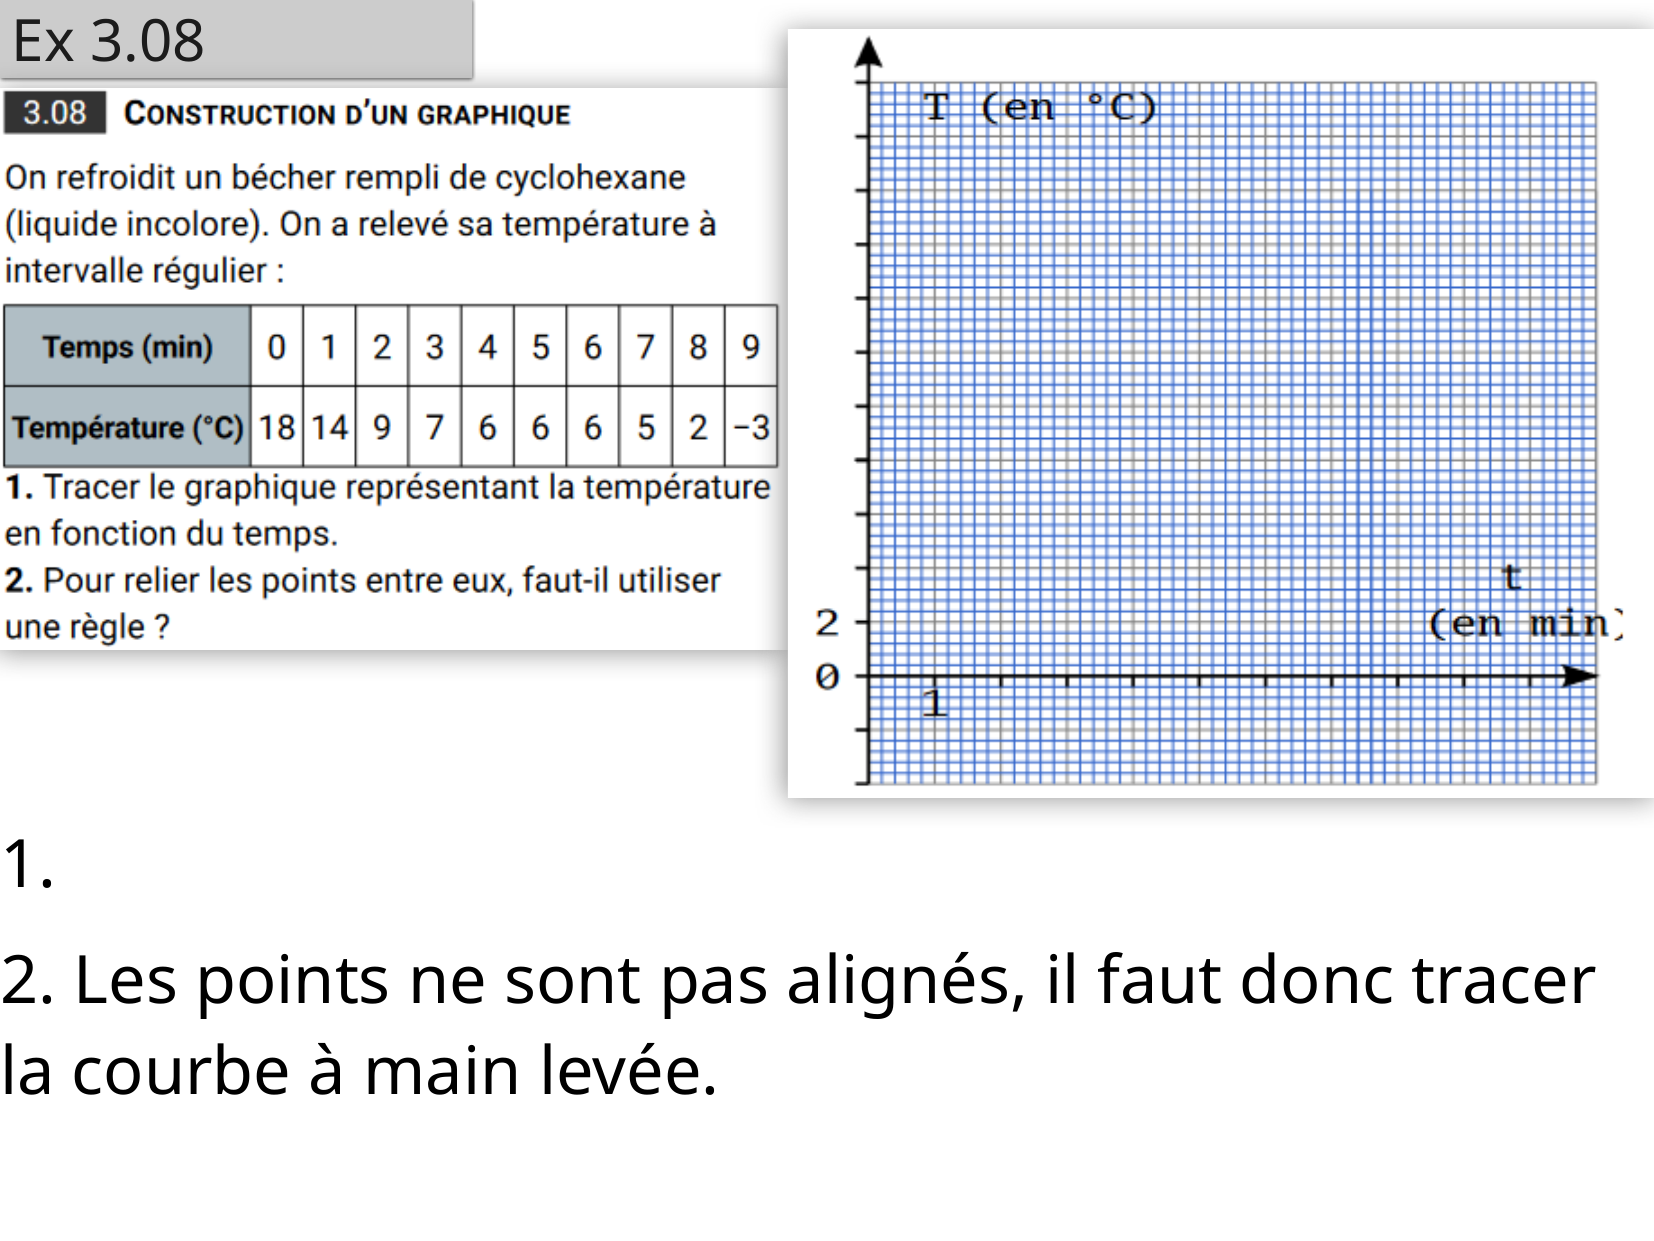

# Ex 3.08
1.
2. Les points ne sont pas alignés, il faut donc tracer la courbe à main levée.